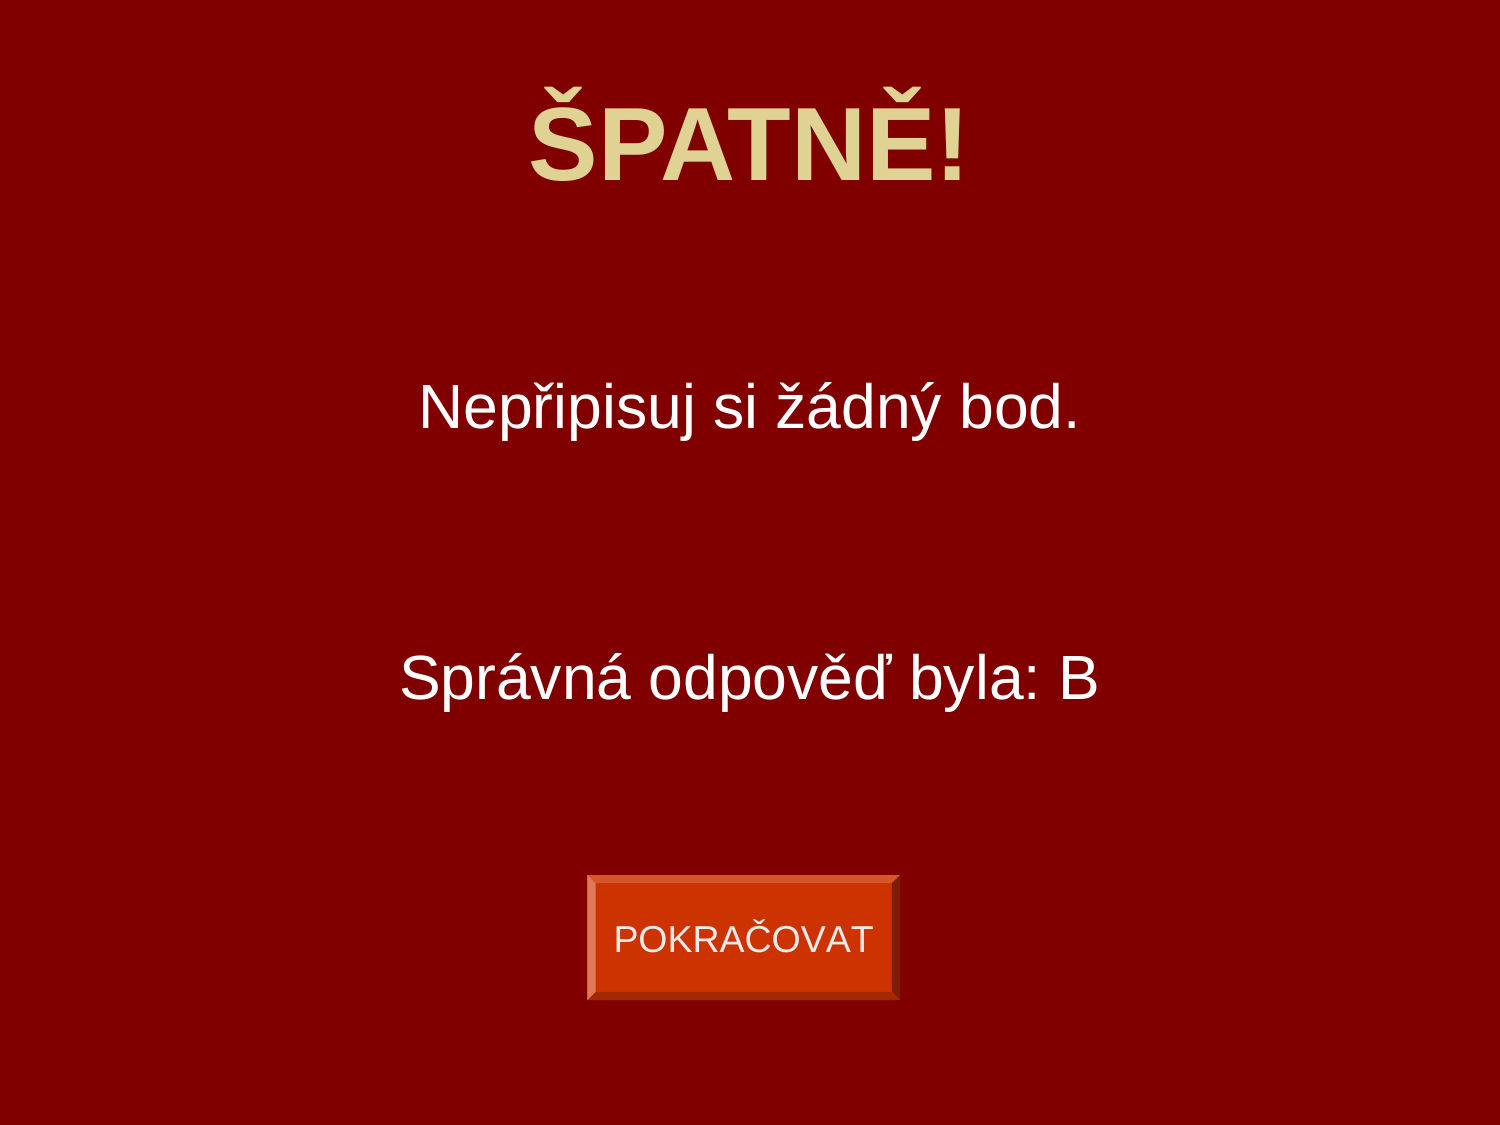

# ŠPATNĚ!
Nepřipisuj si žádný bod.
Správná odpověď byla: B
POKRAČOVAT